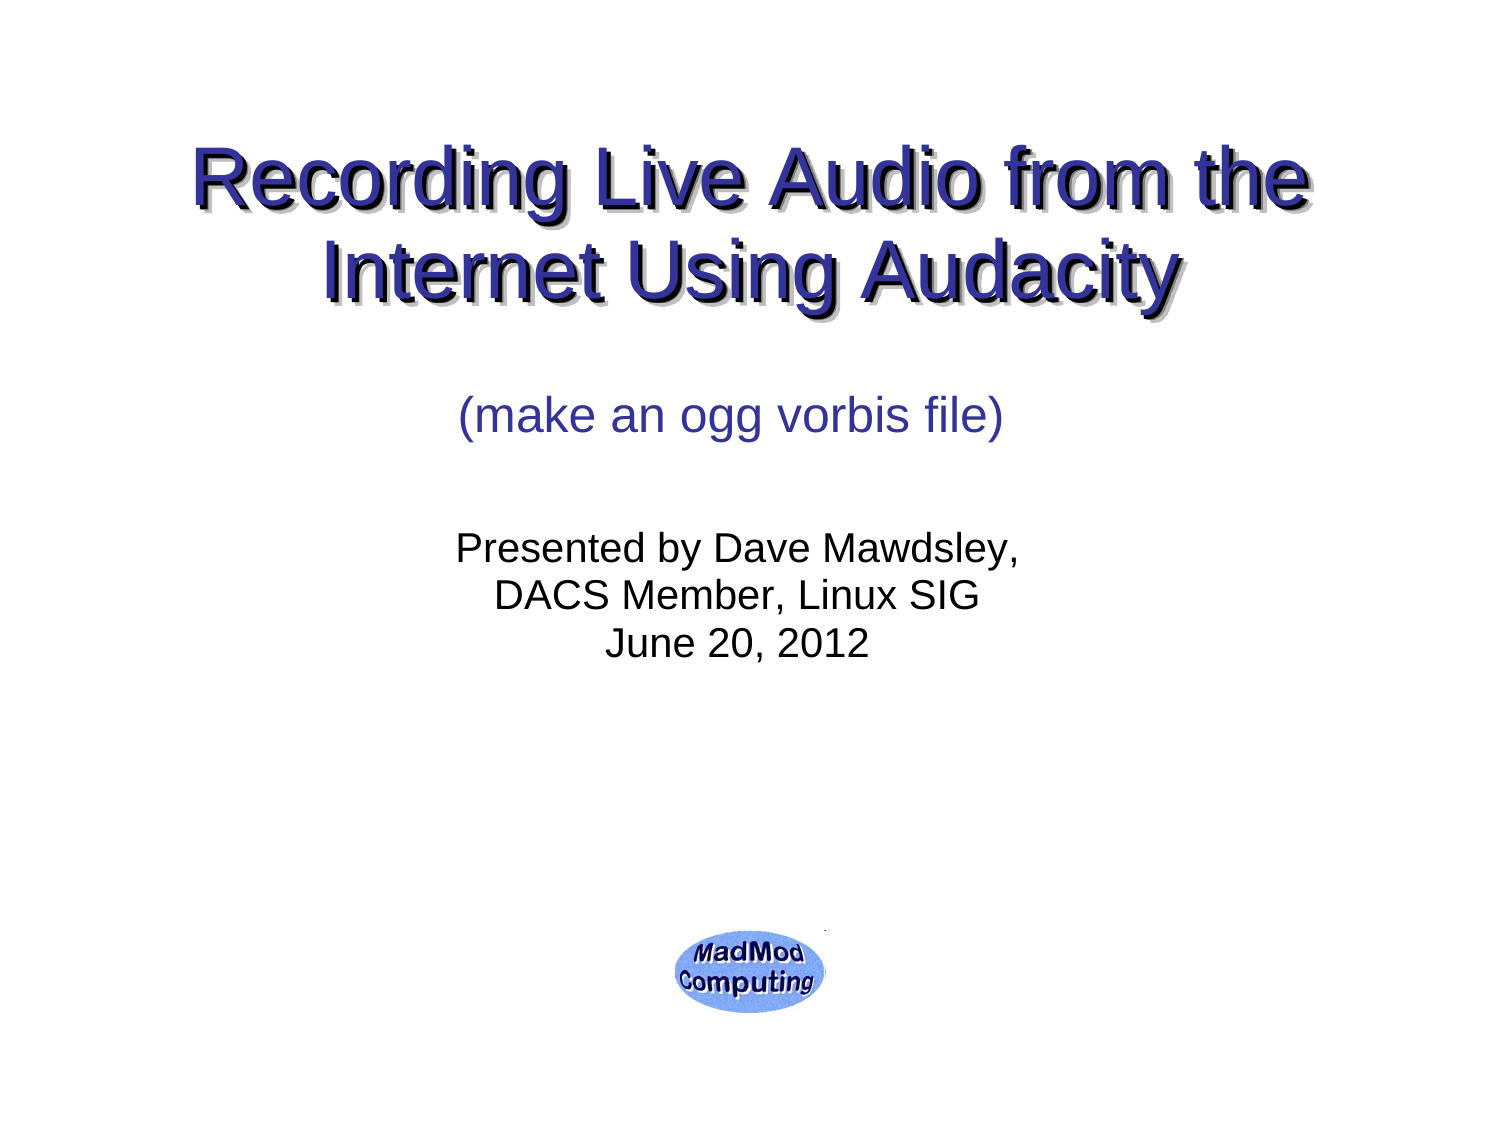

# Recording Live Audio from the Internet Using Audacity
(make an ogg vorbis file)
Presented by Dave Mawdsley,
DACS Member, Linux SIG
June 20, 2012